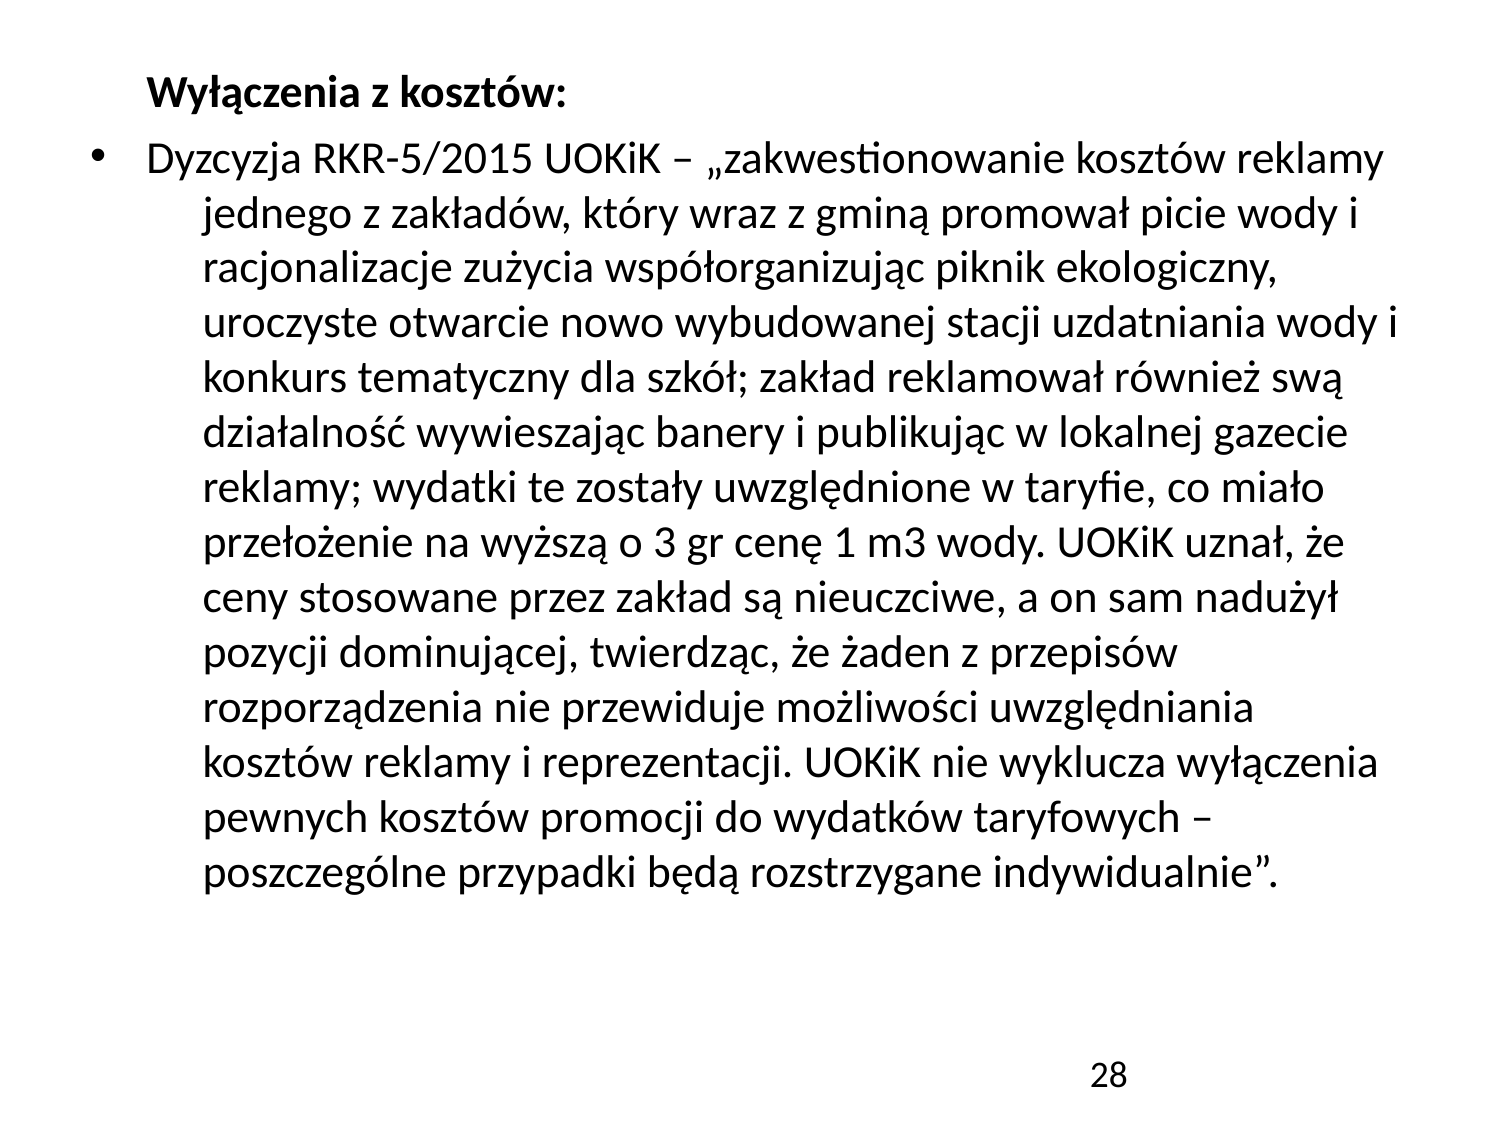

#
Wyłączenia z kosztów:
Dyzcyzja RKR-5/2015 UOKiK – „zakwestionowanie kosztów reklamy jednego z zakładów, który wraz z gminą promował picie wody i racjonalizacje zużycia współorganizując piknik ekologiczny, uroczyste otwarcie nowo wybudowanej stacji uzdatniania wody i konkurs tematyczny dla szkół; zakład reklamował również swą działalność wywieszając banery i publikując w lokalnej gazecie reklamy; wydatki te zostały uwzględnione w taryfie, co miało przełożenie na wyższą o 3 gr cenę 1 m3 wody. UOKiK uznał, że ceny stosowane przez zakład są nieuczciwe, a on sam nadużył pozycji dominującej, twierdząc, że żaden z przepisów rozporządzenia nie przewiduje możliwości uwzględniania kosztów reklamy i reprezentacji. UOKiK nie wyklucza wyłączenia pewnych kosztów promocji do wydatków taryfowych – poszczególne przypadki będą rozstrzygane indywidualnie”.